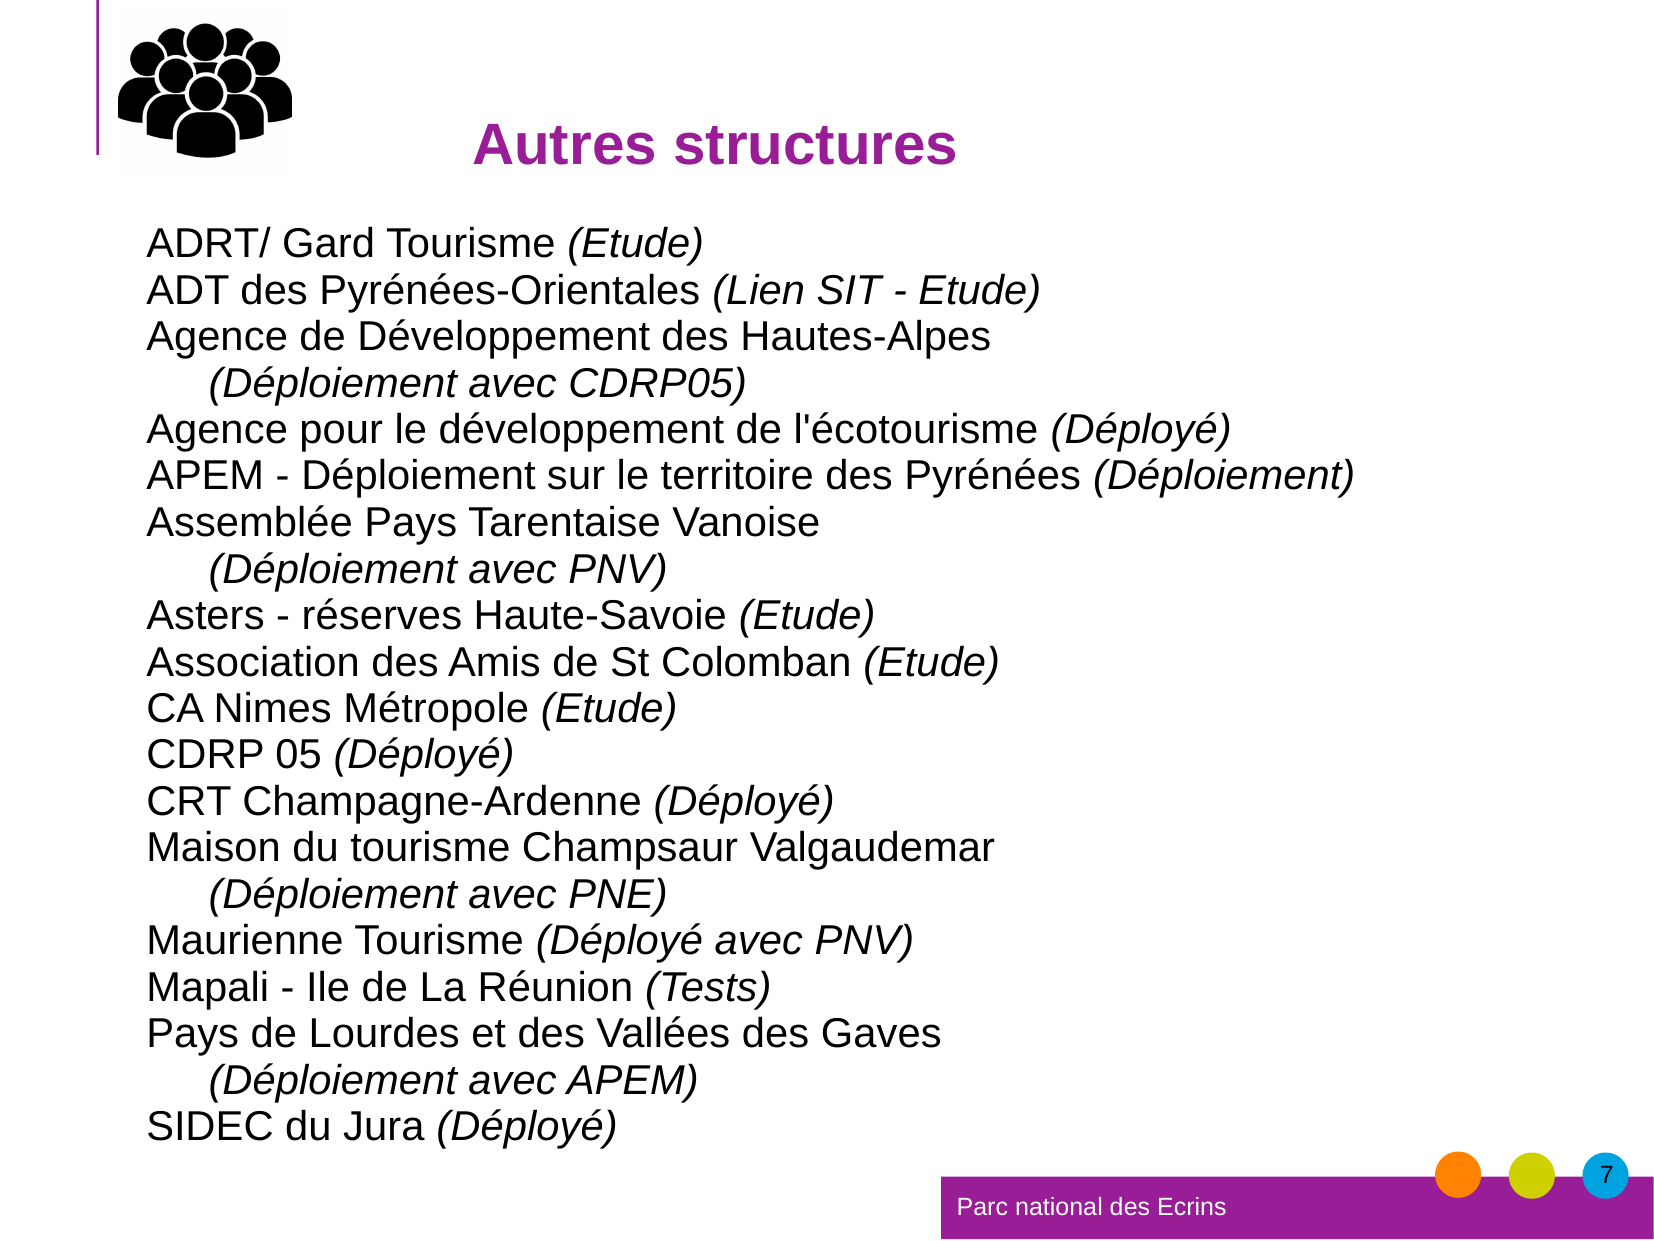

# Autres structures
 ADRT/ Gard Tourisme (Etude)
 ADT des Pyrénées-Orientales (Lien SIT - Etude)
 Agence de Développement des Hautes-Alpes
	(Déploiement avec CDRP05)
 Agence pour le développement de l'écotourisme (Déployé)
 APEM - Déploiement sur le territoire des Pyrénées (Déploiement)
 Assemblée Pays Tarentaise Vanoise
	(Déploiement avec PNV)
 Asters - réserves Haute-Savoie (Etude)
 Association des Amis de St Colomban (Etude)
 CA Nimes Métropole (Etude)
 CDRP 05 (Déployé)
 CRT Champagne-Ardenne (Déployé)
 Maison du tourisme Champsaur Valgaudemar
	(Déploiement avec PNE)
 Maurienne Tourisme (Déployé avec PNV)
 Mapali - Ile de La Réunion (Tests)
 Pays de Lourdes et des Vallées des Gaves
	(Déploiement avec APEM)
 SIDEC du Jura (Déployé)